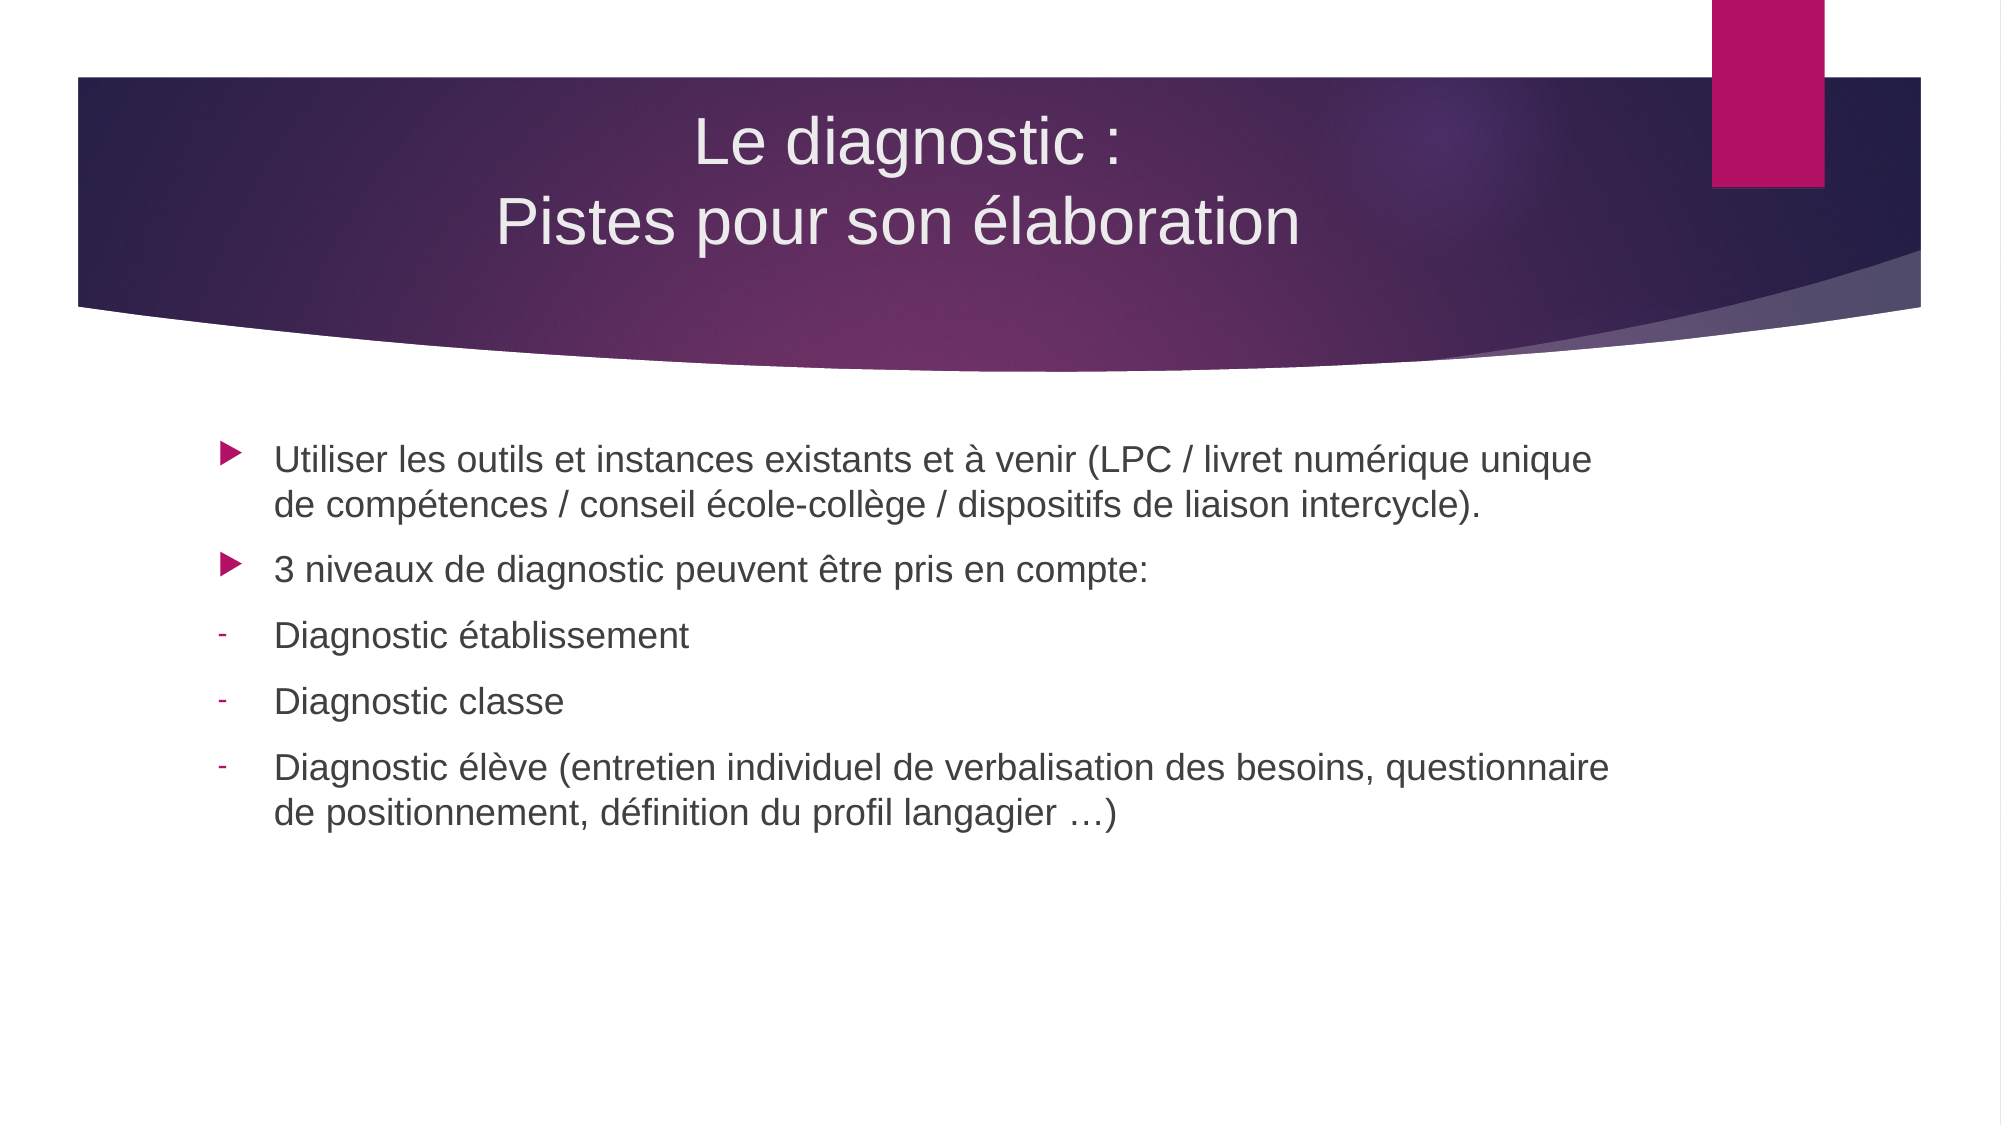

# Le diagnostic : Pistes pour son élaboration
Utiliser les outils et instances existants et à venir (LPC / livret numérique unique de compétences / conseil école-collège / dispositifs de liaison intercycle).
3 niveaux de diagnostic peuvent être pris en compte:
Diagnostic établissement
Diagnostic classe
Diagnostic élève (entretien individuel de verbalisation des besoins, questionnaire de positionnement, définition du profil langagier …)